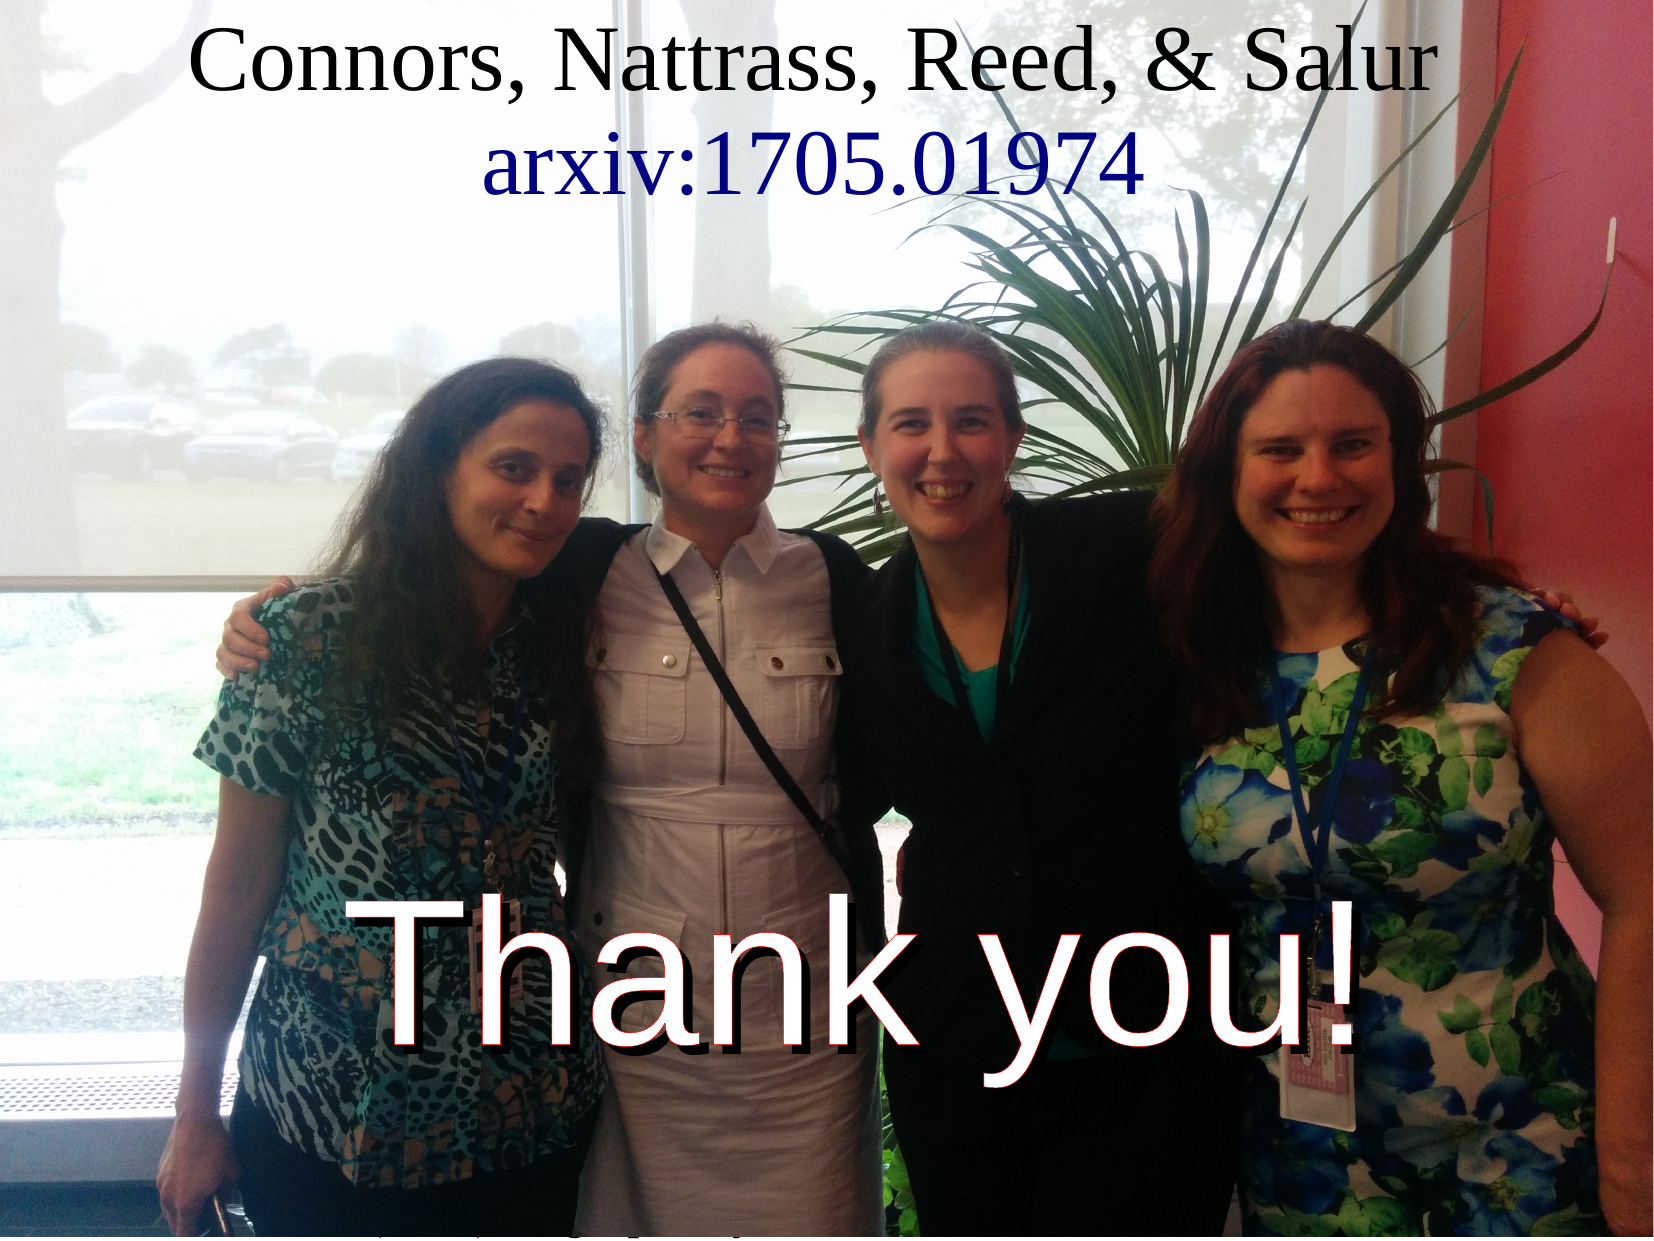

Connors, Nattrass, Reed, & Salur arxiv:1705.01974
Thank you!